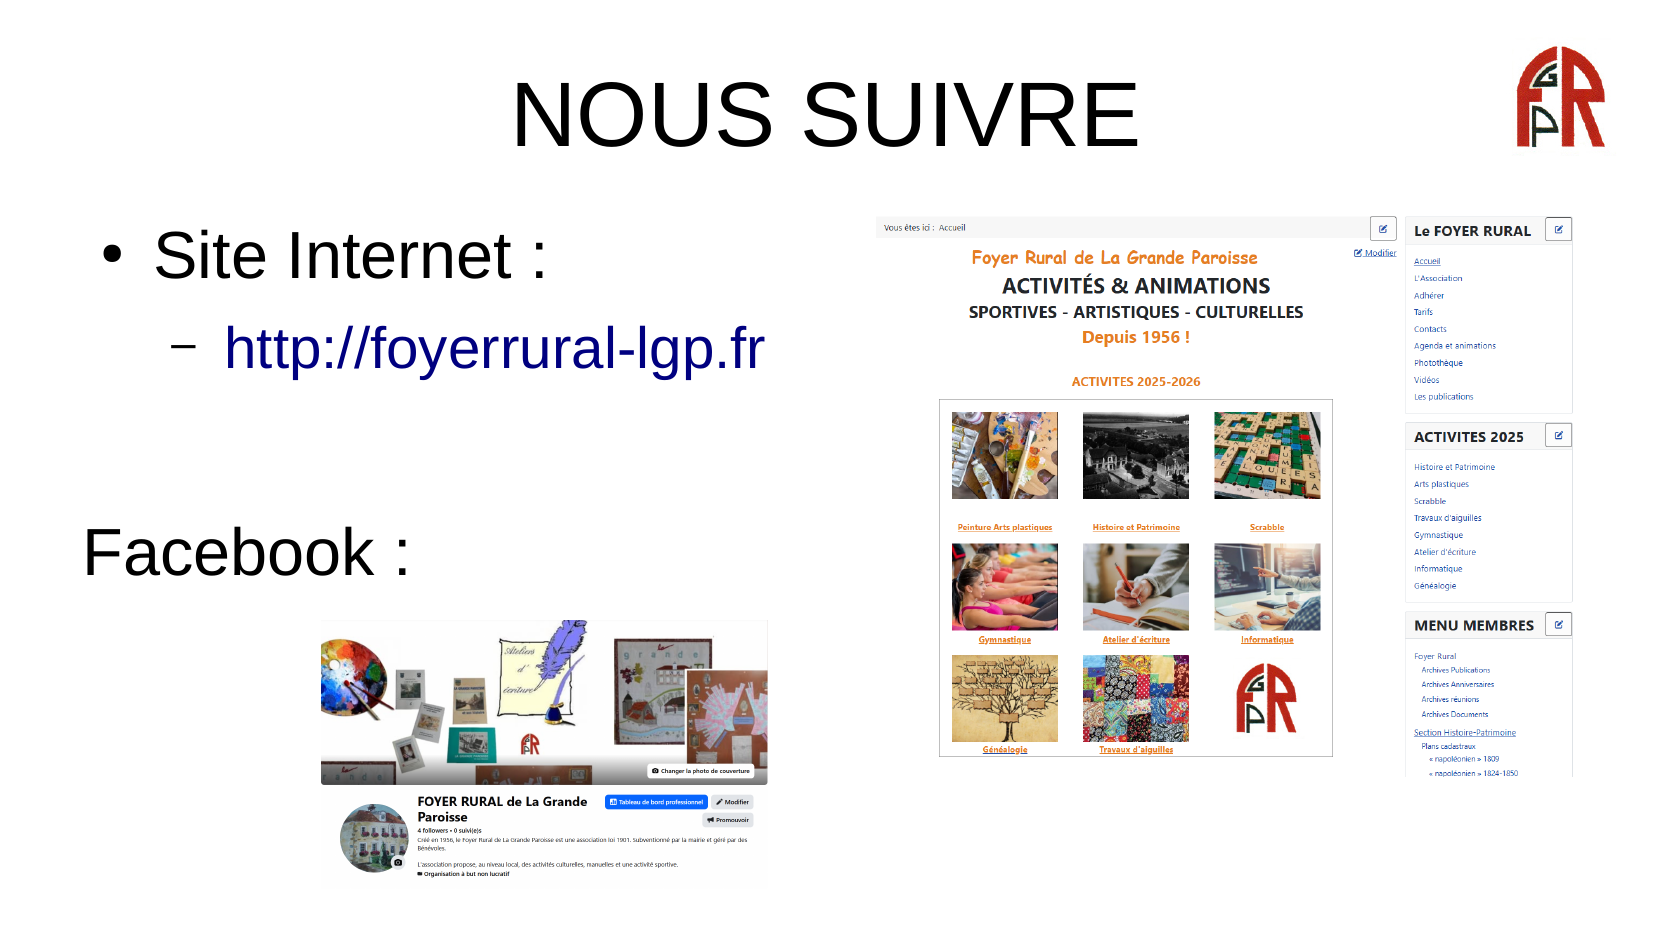

# NOUS SUIVRE
Site Internet :
http://foyerrural-lgp.fr
Facebook :